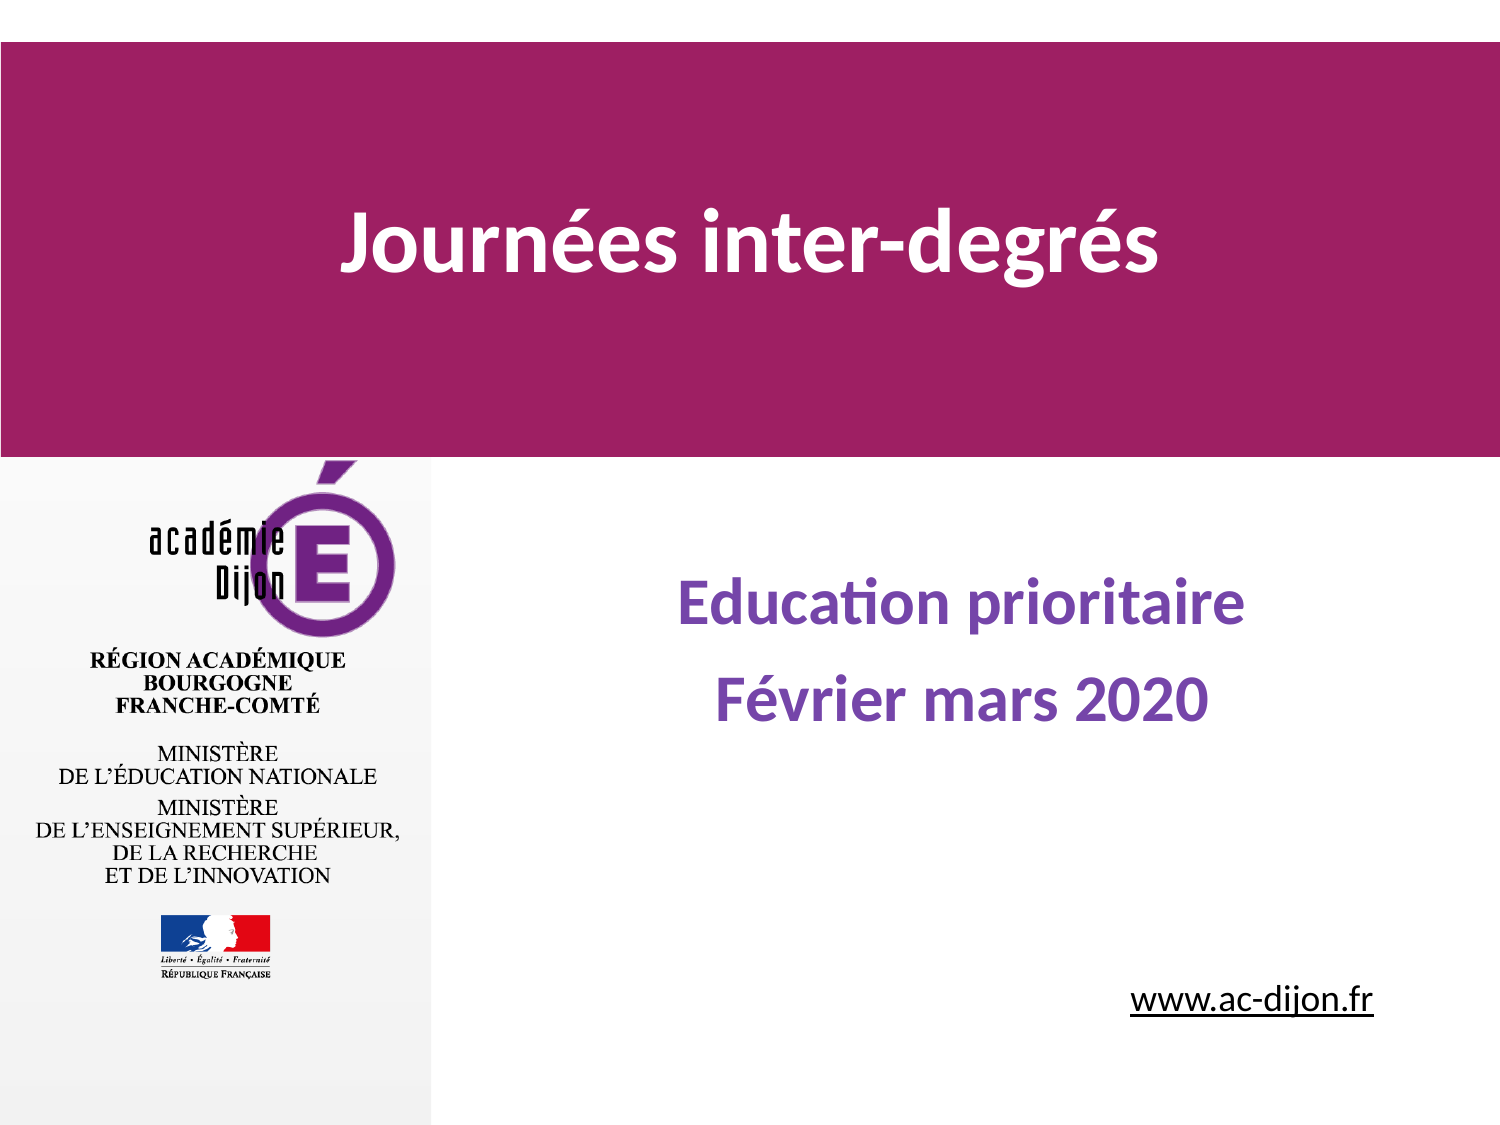

# Journées inter-degrés
Education prioritaire
Février mars 2020